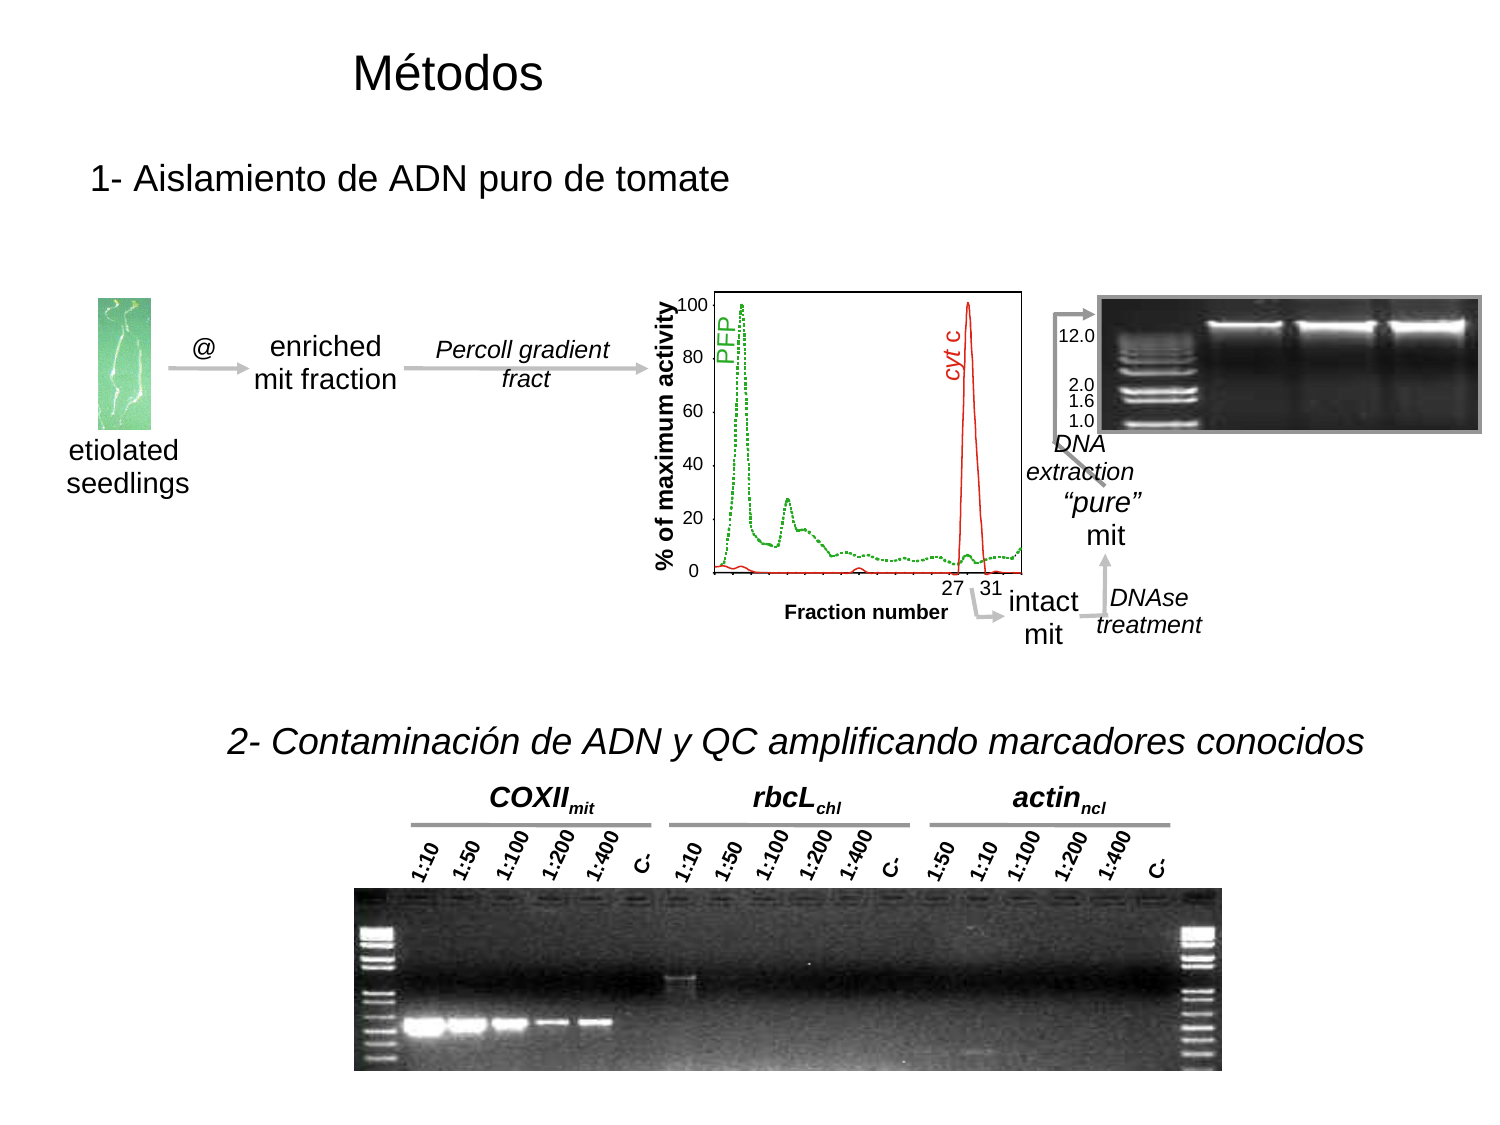

Métodos
1- Aislamiento de ADN puro de tomate
100
PFP
cyt c
80
60
% of maximum activity
40
20
0
27
31
Fraction number
12.0
enriched
mit fraction
@
Percoll gradient
fract
2.0
1.6
1.0
DNA
extraction
etiolated
seedlings
“pure”
mit
DNAse
treatment
intact
mit
2- Contaminación de ADN y QC amplificando marcadores conocidos
COXIImit
rbcLchl
actinncl
C-
1:100
1:200
1:400
1:10
1:200
1:100
1:400
1:400
1:100
1:200
1:50
1:50
1:50
1:10
1:10
C-
C-